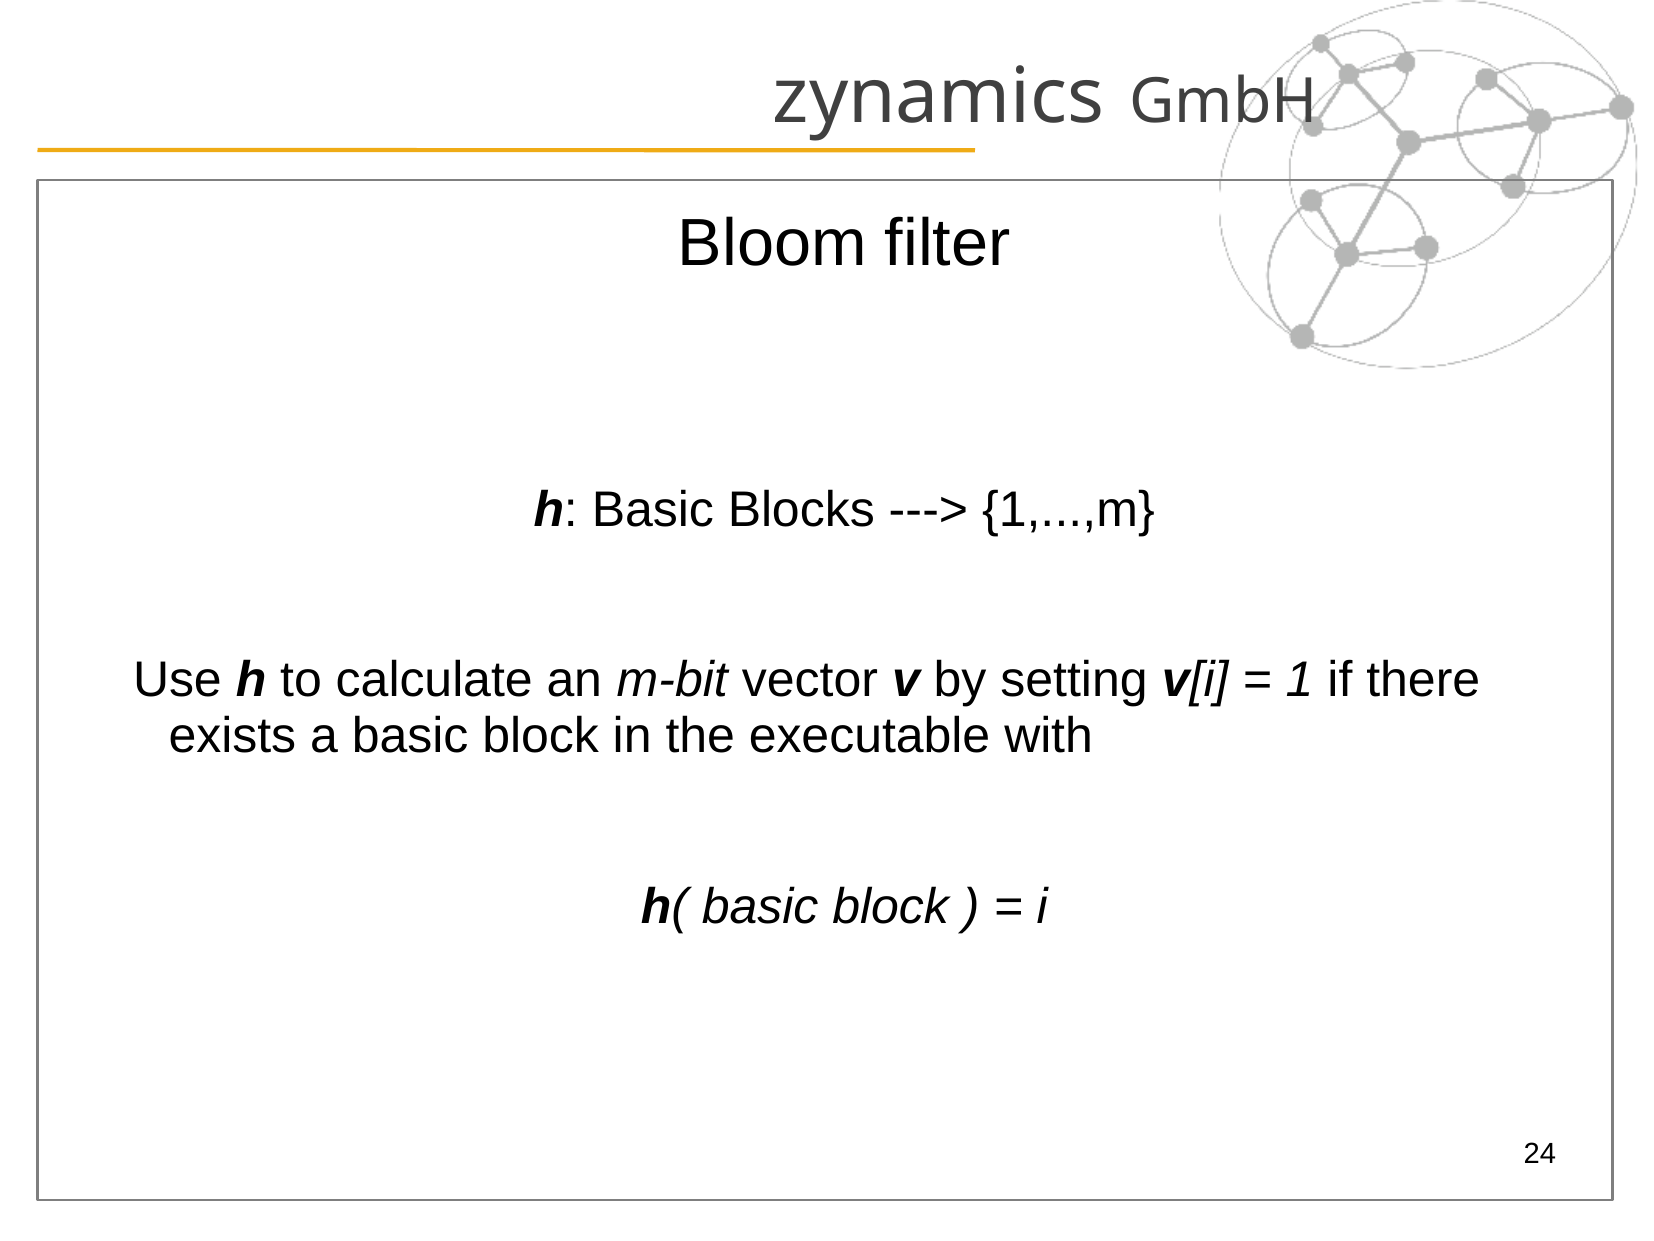

zynamics GmbH
# Bloom filter
h: Basic Blocks ---> {1,...,m}
Use h to calculate an m-bit vector v by setting v[i] = 1 if there exists a basic block in the executable with
h( basic block ) = i